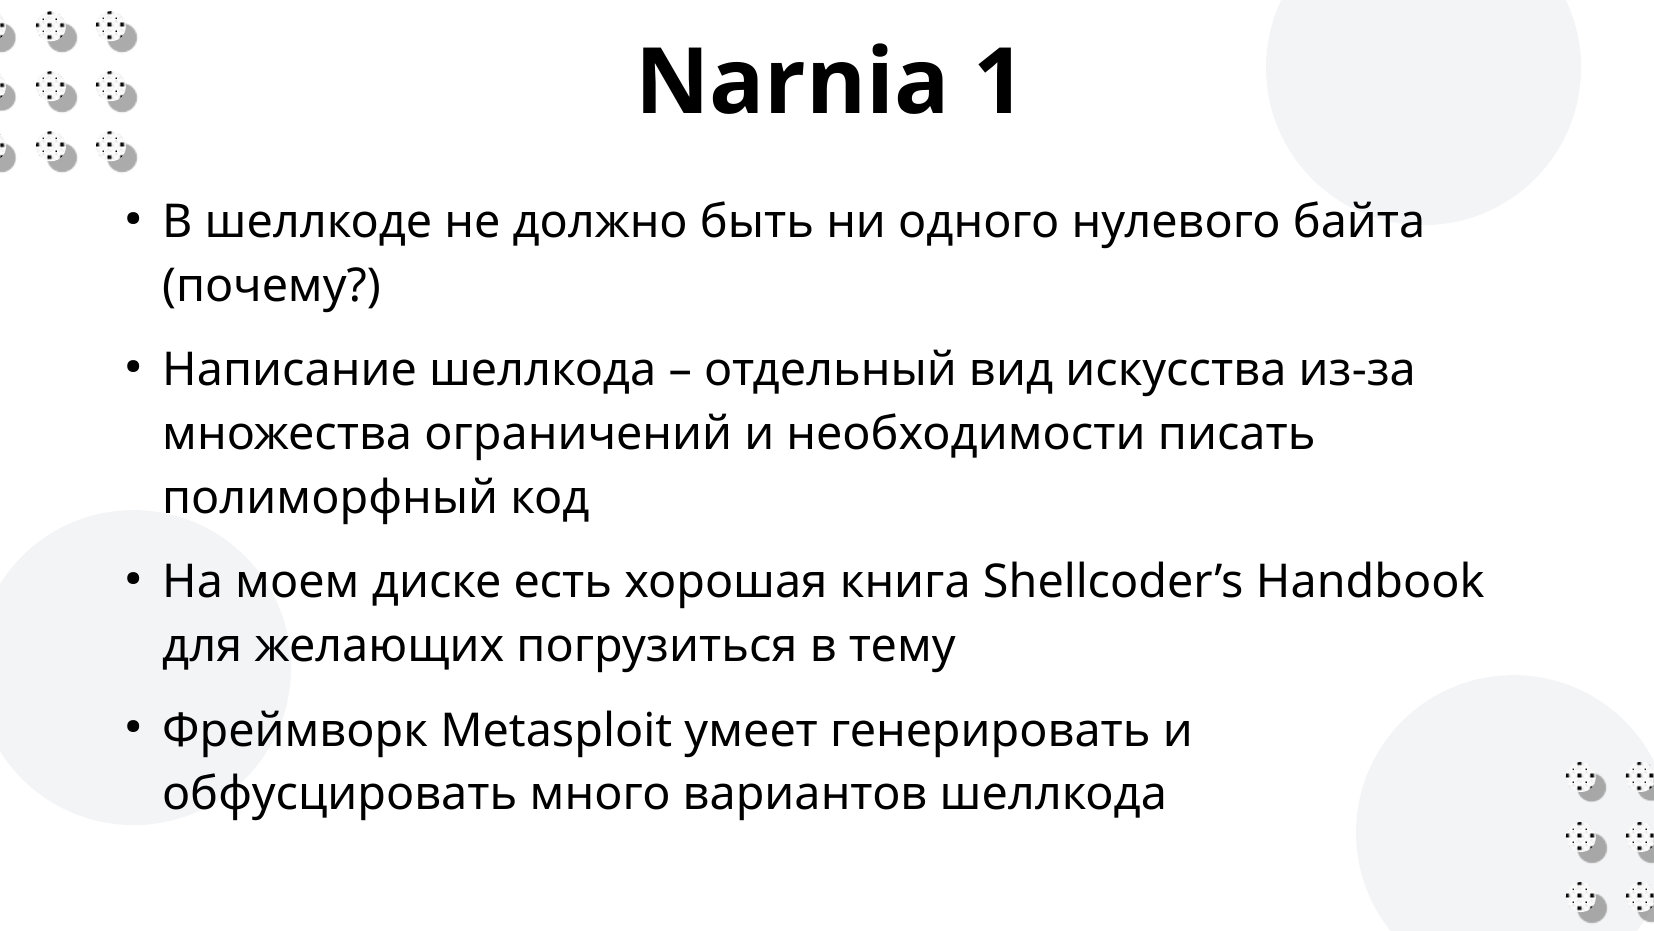

# Narnia 1
В шеллкоде не должно быть ни одного нулевого байта (почему?)
Написание шеллкода – отдельный вид искусства из-за множества ограничений и необходимости писать полиморфный код
На моем диске есть хорошая книга Shellcoder’s Handbook для желающих погрузиться в тему
Фреймворк Metasploit умеет генерировать и обфусцировать много вариантов шеллкода